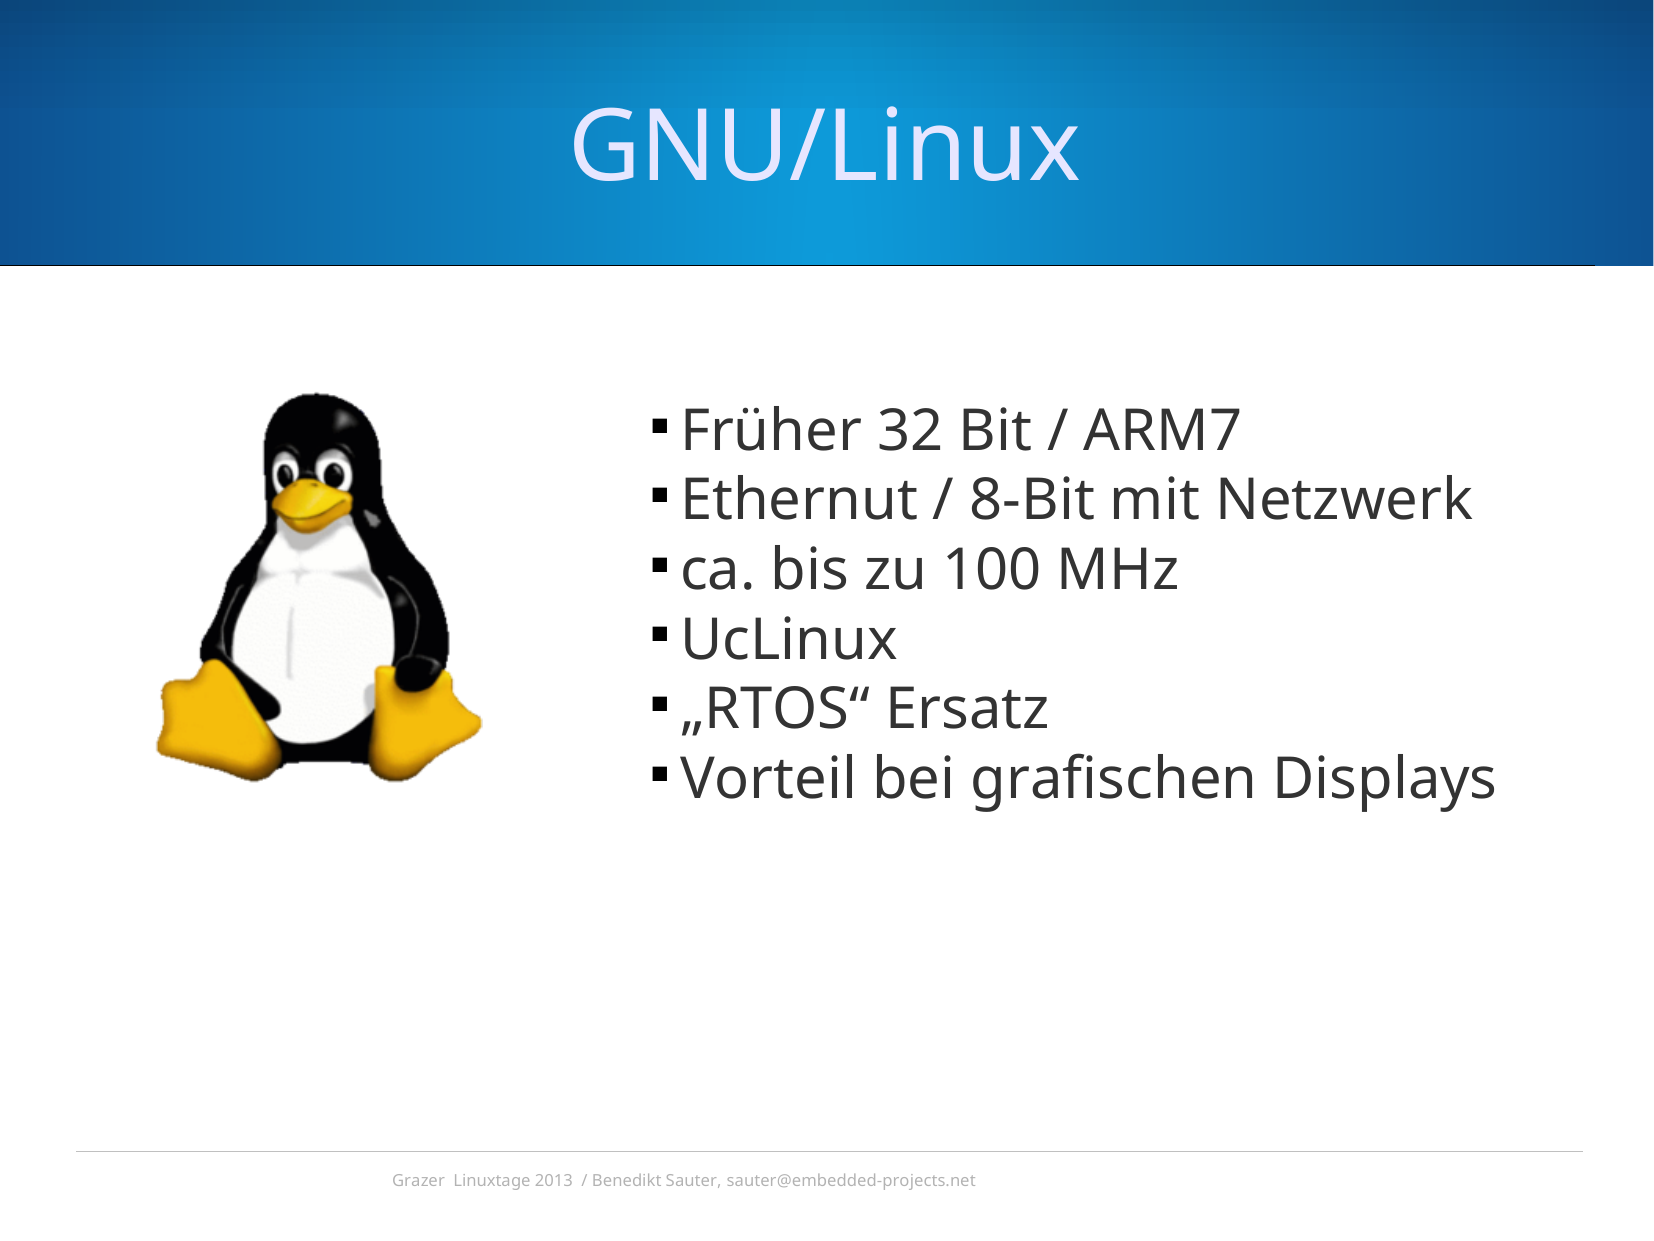

# GNU/Linux
 Früher 32 Bit / ARM7
 Ethernut / 8-Bit mit Netzwerk
 ca. bis zu 100 MHz
 UcLinux
 „RTOS“ Ersatz
 Vorteil bei grafischen Displays